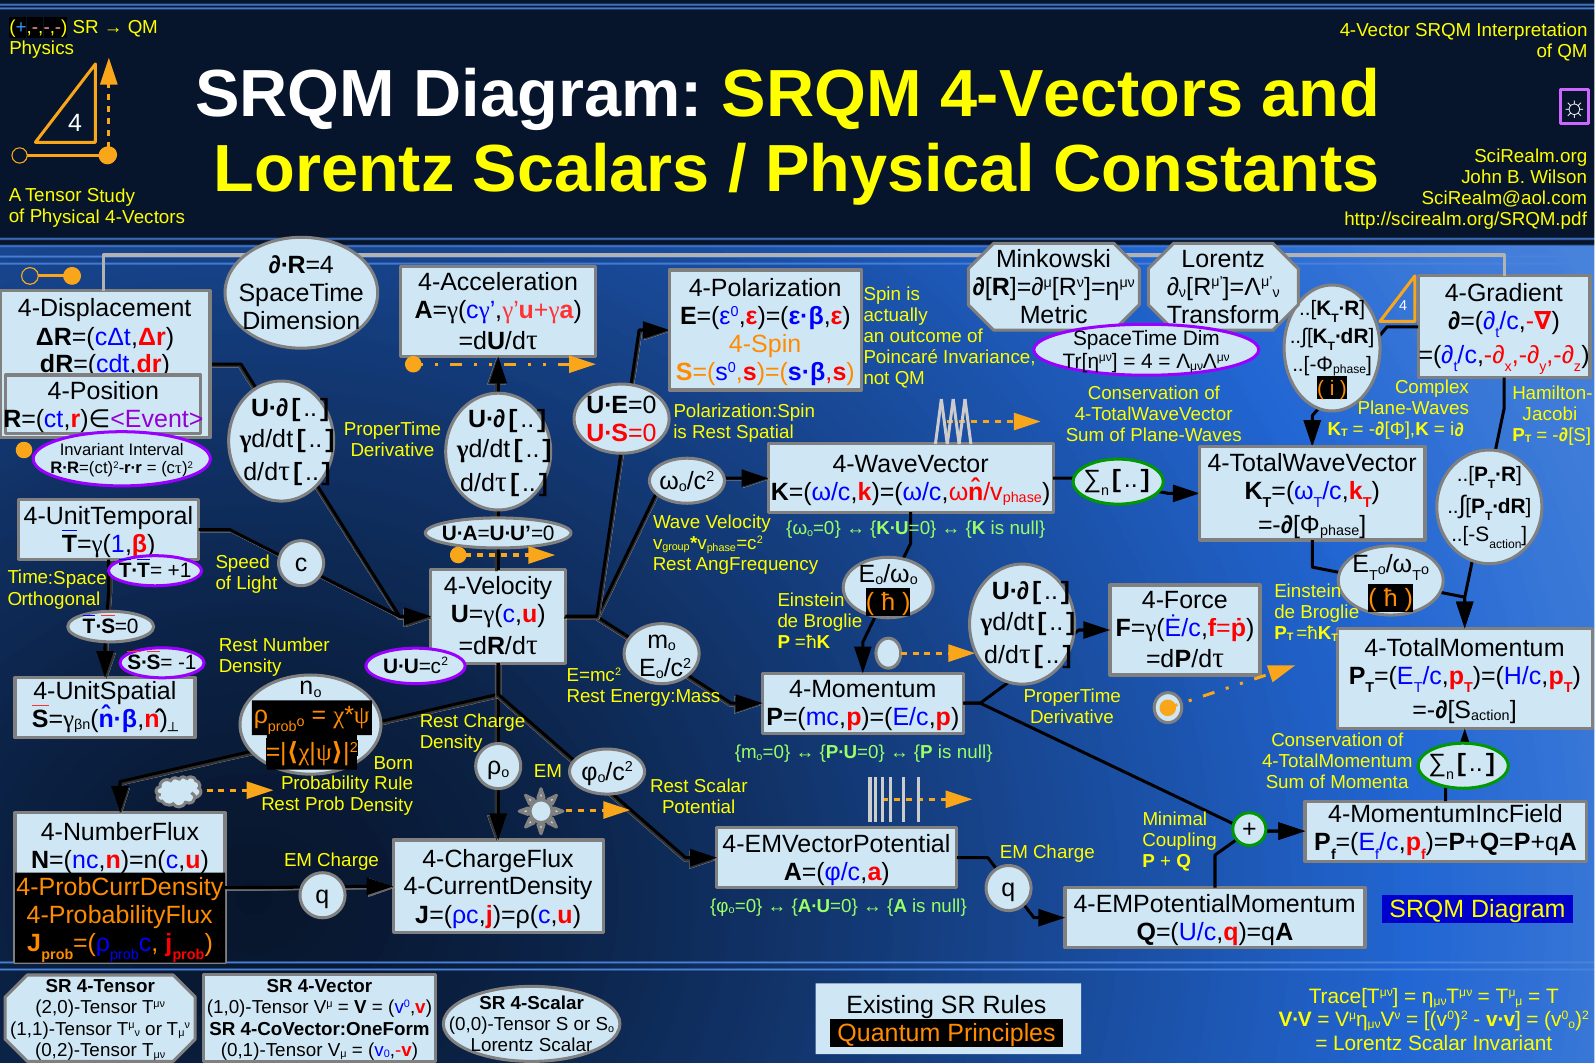

(+,-,-,-) SR → QM
Physics
A Tensor Study
of Physical 4-Vectors
4-Vector SRQM Interpretation
of QM
SciRealm.org
John B. Wilson
SciRealm@aol.com
http://scirealm.org/SRQM.pdf
# SRQM Diagram: SRQM 4-Vectors and Lorentz Scalars / Physical Constants
4
☼
∂∙R=4
SpaceTime
Dimension
Minkowski
∂[R]=∂μ[Rν]=ημν
Metric
Lorentz
∂ν[Rμ’]=Λμ’ν
Transform
4-Acceleration
A=γ(cγ’,γ’u+γa)
=dU/dτ
4-Polarization
Ε=(ε0,ε)=(ε·β,ε)
4-Spin
S=(s0,s)=(s·β,s)
4
4-Gradient
∂=(∂t/c,-∇)
=(∂t/c,-∂x,-∂y,-∂z)
Spin is
actually
an outcome of
Poincaré Invariance,
not QM
..[KT∙R]
..∫[KT∙dR]
..[-Φphase]
( i )
4-Displacement
ΔR=(cΔt,Δr)
dR=(cdt,dr)
SpaceTime Dim
Tr[ημν] = 4 = ΛμνΛμν
Complex
Plane-Waves
KT = -∂[Φ],K = i∂
4-Position
R=(ct,r)∈<Event>
Hamilton-
 Jacobi
PT = -∂[S]
Conservation of
4-TotalWaveVector
Sum of Plane-Waves
 U∙∂[..]
 γd/dt[..]
 d/dτ[..]
U∙Ε=0
U∙S=0
Polarization:Spin
is Rest Spatial
 U∙∂[..]
 γd/dt[..]
 d/dτ[..]
ProperTime
Derivative
Invariant Interval
R∙R=(ct)2-r∙r = (cτ)2
4-WaveVector
K=(ω/c,k)=(ω/c,ωn̂/vphase)
4-TotalWaveVector
KT=(ωT/c,kT)
=-∂[Φphase]
..[PT∙R]
..∫[PT∙dR]
..[-Saction]
ωo/c2
∑n[..]
4-UnitTemporal
T=γ(1,β)
Wave Velocity
vgroup*vphase=c2
Rest AngFrequency
{ωo=0} ↔ {K∙U=0} ↔ {K is null}
U∙A=U∙U’=0
c
Speed
of Light
ETo/ωTo
( ћ )
T∙T= +1
Eo/ωo
( ћ )
Time:Space
Orthogonal
 U∙∂[..]
 γd/dt[..]
 d/dτ[..]
4-Velocity
U=γ(c,u)
=dR/dτ
Einstein
de Broglie
PT =ћKT
Einstein
de Broglie
P =ћK
4-Force
F=γ(Ė/c,f=ṗ)
=dP/dτ
T∙S=0
mo
 Eo/c2
Rest Number
Density
4-TotalMomentum
PT=(ET/c,pT)=(H/c,pT)
=-∂[Saction]
S∙S= -1
U∙U=c2
E=mc2
Rest Energy:Mass
4-Momentum
P=(mc,p)=(E/c,p)
no
4-UnitSpatial
S=γβn(n̂·β,n̂)┴
ProperTime
Derivative
ρprobo = χ*ψ
Rest Charge
Density
Conservation of
4-TotalMomentum
Sum of Momenta
{mo=0} ↔ {P∙U=0} ↔ {P is null}
=|⟨χ|ψ⟩|2
∑n[..]
ρo
Born
Probability Rule
Rest Prob Density
φo/c2
EM
Rest Scalar
Potential
Minimal
Coupling
P + Q
4-MomentumIncField
Pf=(Ef/c,pf)=P+Q=P+qA
4-NumberFlux
N=(nc,n)=n(c,u)
+
4-EMVectorPotential
A=(φ/c,a)
EM Charge
4-ChargeFlux
4-CurrentDensity
J=(ρc,j)=ρ(c,u)
EM Charge
q
4-ProbCurrDensity
4-ProbabilityFlux
Jprob=(ρprobc, jprob)
q
 SRQM Diagram
4-EMPotentialMomentum
Q=(U/c,q)=qA
{φo=0} ↔ {A∙U=0} ↔ {A is null}
SR 4-Tensor
(2,0)-Tensor Tμν
(1,1)-Tensor Tμν or Tμν
(0,2)-Tensor Tμν
SR 4-Vector
(1,0)-Tensor Vμ = V = (v0,v)
SR 4-CoVector:OneForm
(0,1)-Tensor Vμ = (v0,-v)
Trace[Tμν] = ημνTμν = Tμμ = T
V∙V = VμημνVν = [(v0)2 - v∙v] = (v0o)2
= Lorentz Scalar Invariant
Existing SR Rules
 Quantum Principles
SR 4-Scalar
(0,0)-Tensor S or So
Lorentz Scalar